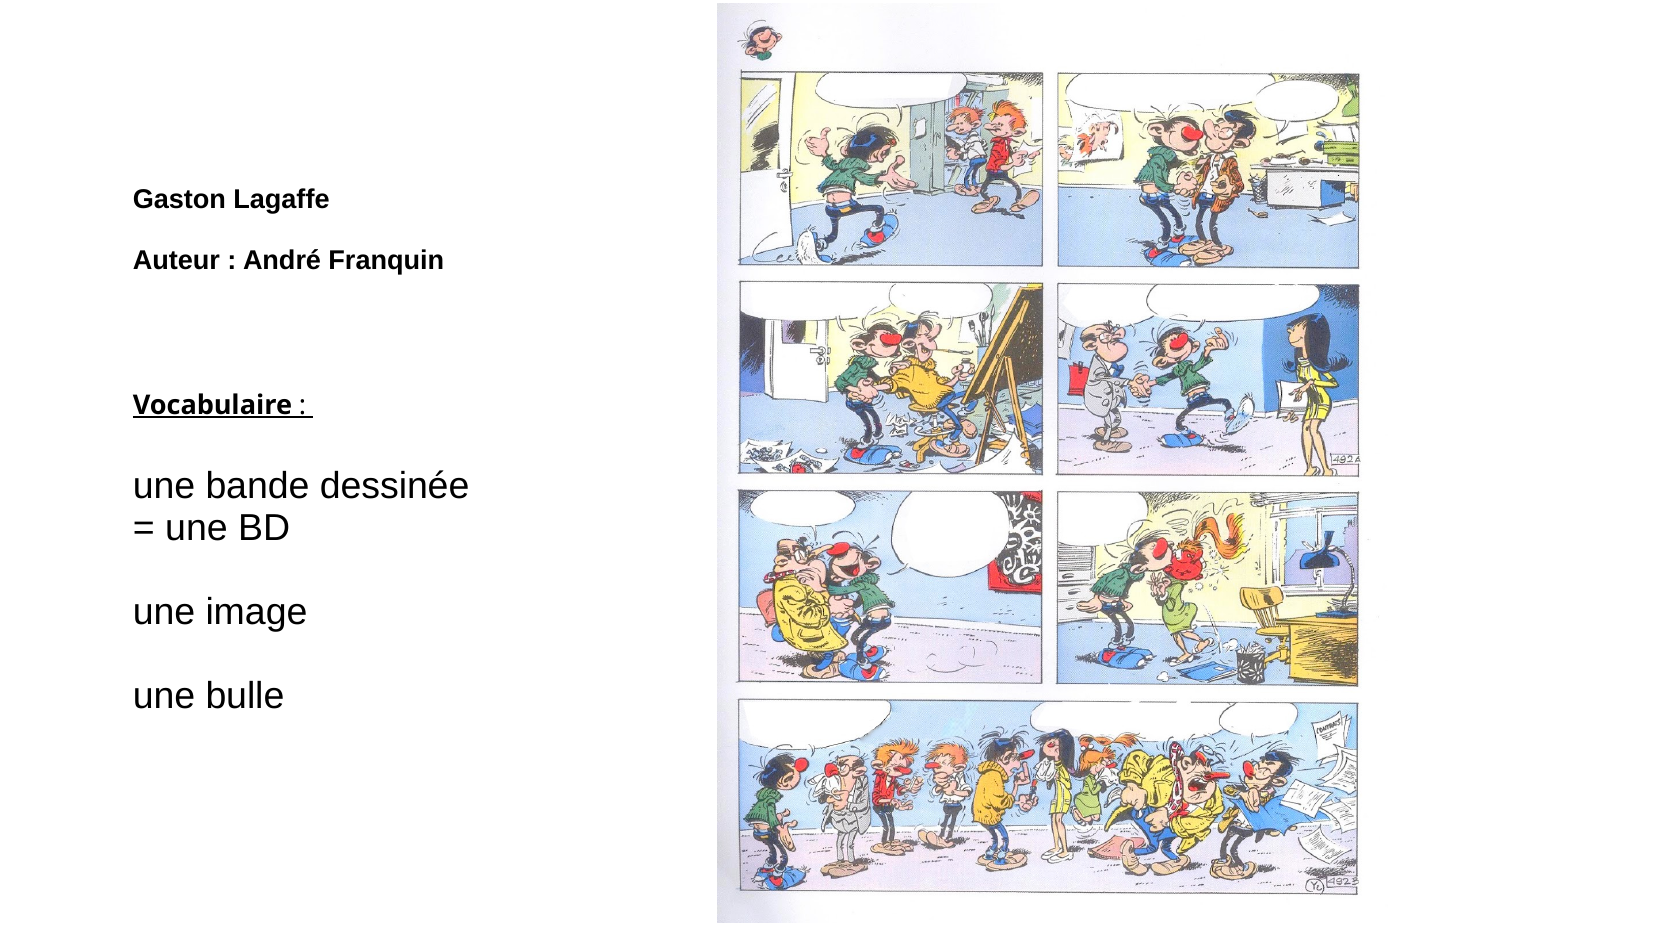

Gaston Lagaffe
Auteur : André Franquin
Vocabulaire :
une bande dessinée
= une BD
une image
une bulle